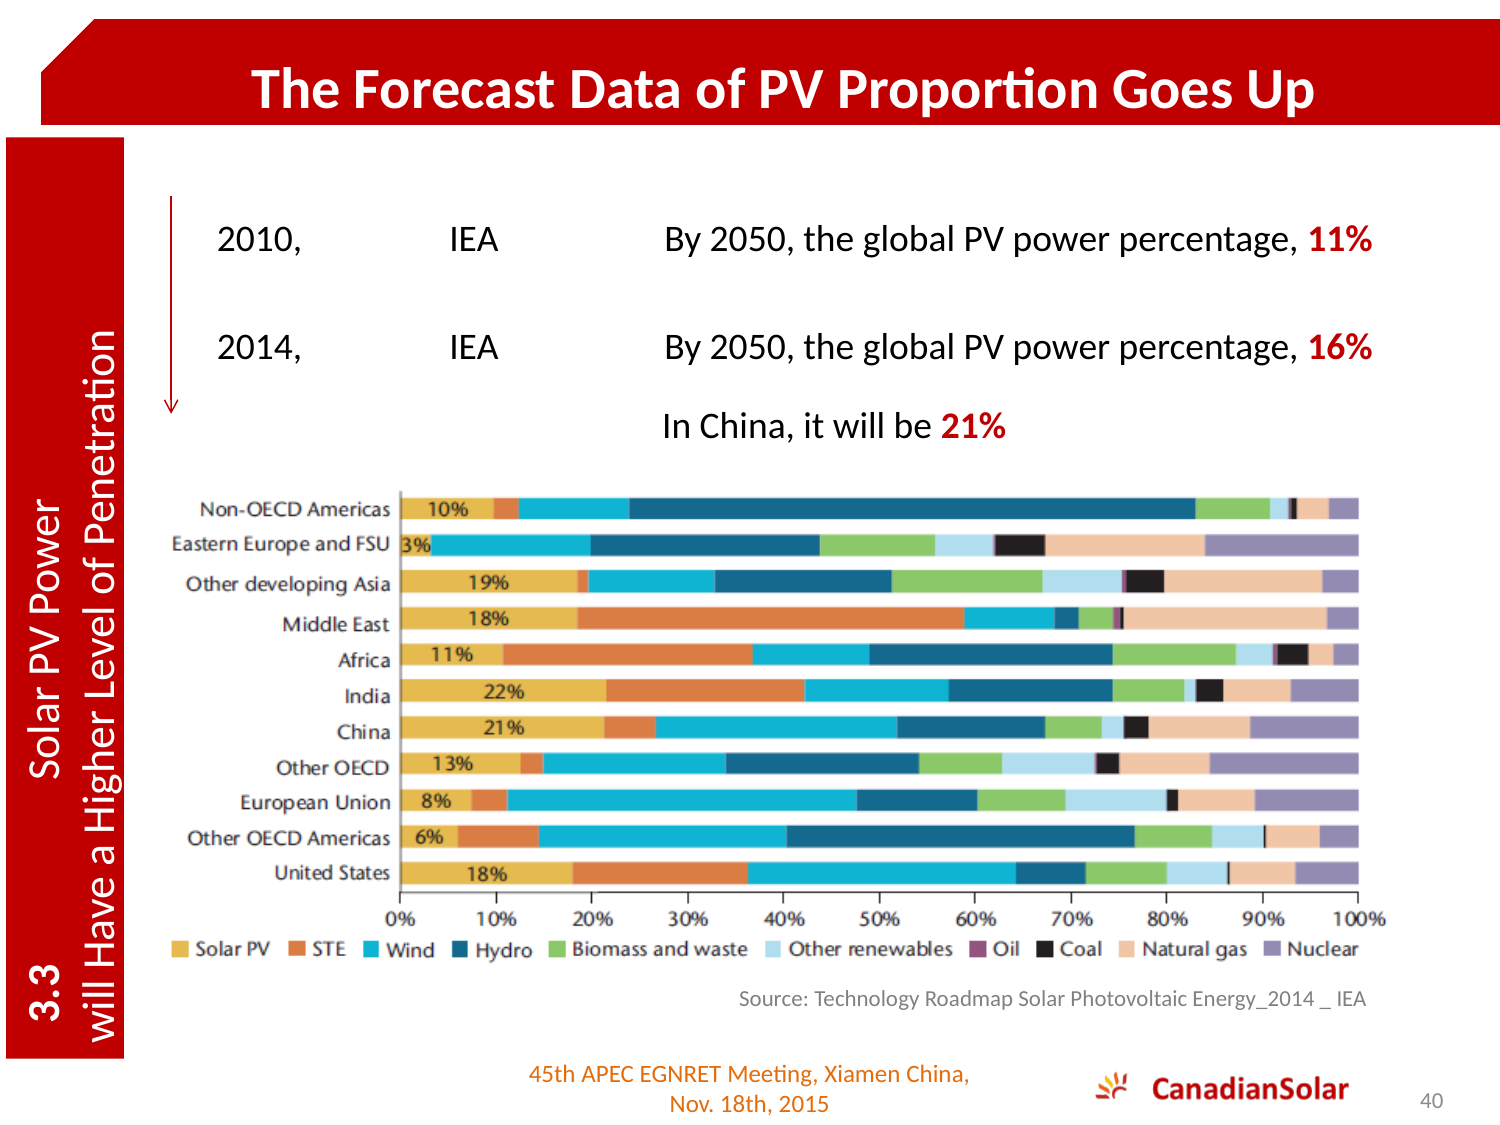

The Forecast Data of PV Proportion Goes Up
 3.3 Solar PV Power
will Have a Higher Level of Penetration
2010,
IEA
By 2050, the global PV power percentage, 11%
2014,
IEA
By 2050, the global PV power percentage, 16%
In China, it will be 21%
Source: Technology Roadmap Solar Photovoltaic Energy_2014 _ IEA
45th APEC EGNRET Meeting, Xiamen China, Nov. 18th, 2015